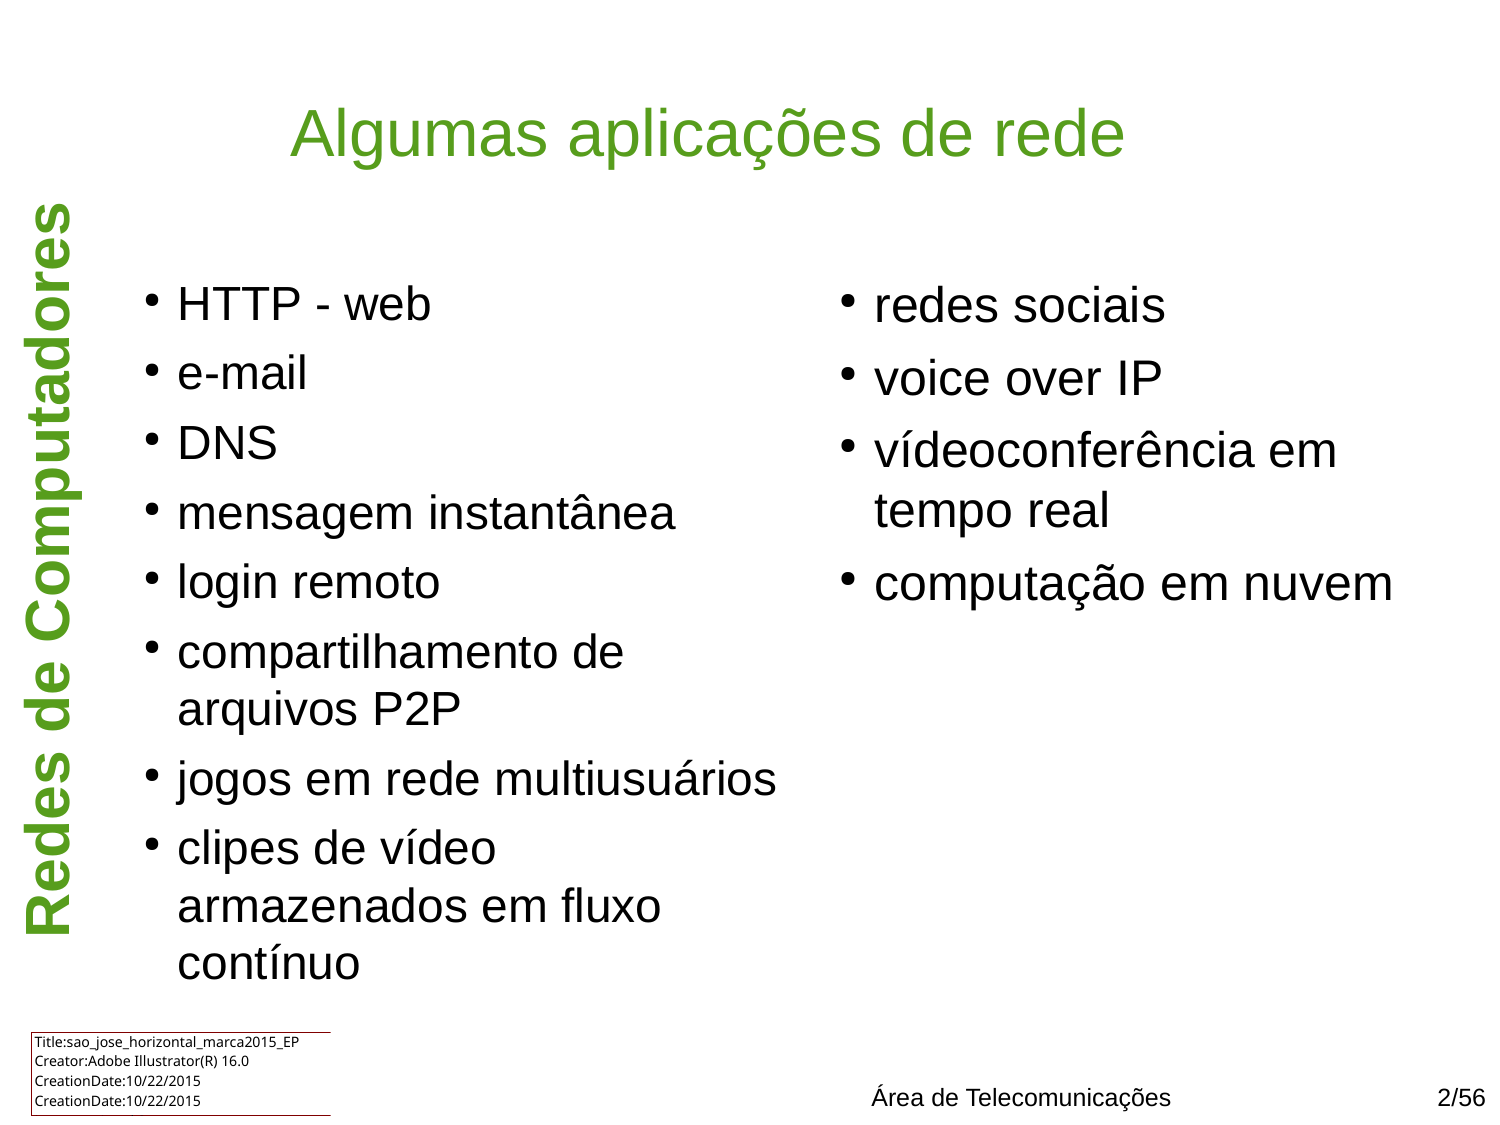

# Algumas aplicações de rede
HTTP - web
e-mail
DNS
mensagem instantânea
login remoto
compartilhamento de arquivos P2P
jogos em rede multiusuários
clipes de vídeo armazenados em fluxo contínuo
redes sociais
voice over IP
vídeoconferência em tempo real
computação em nuvem